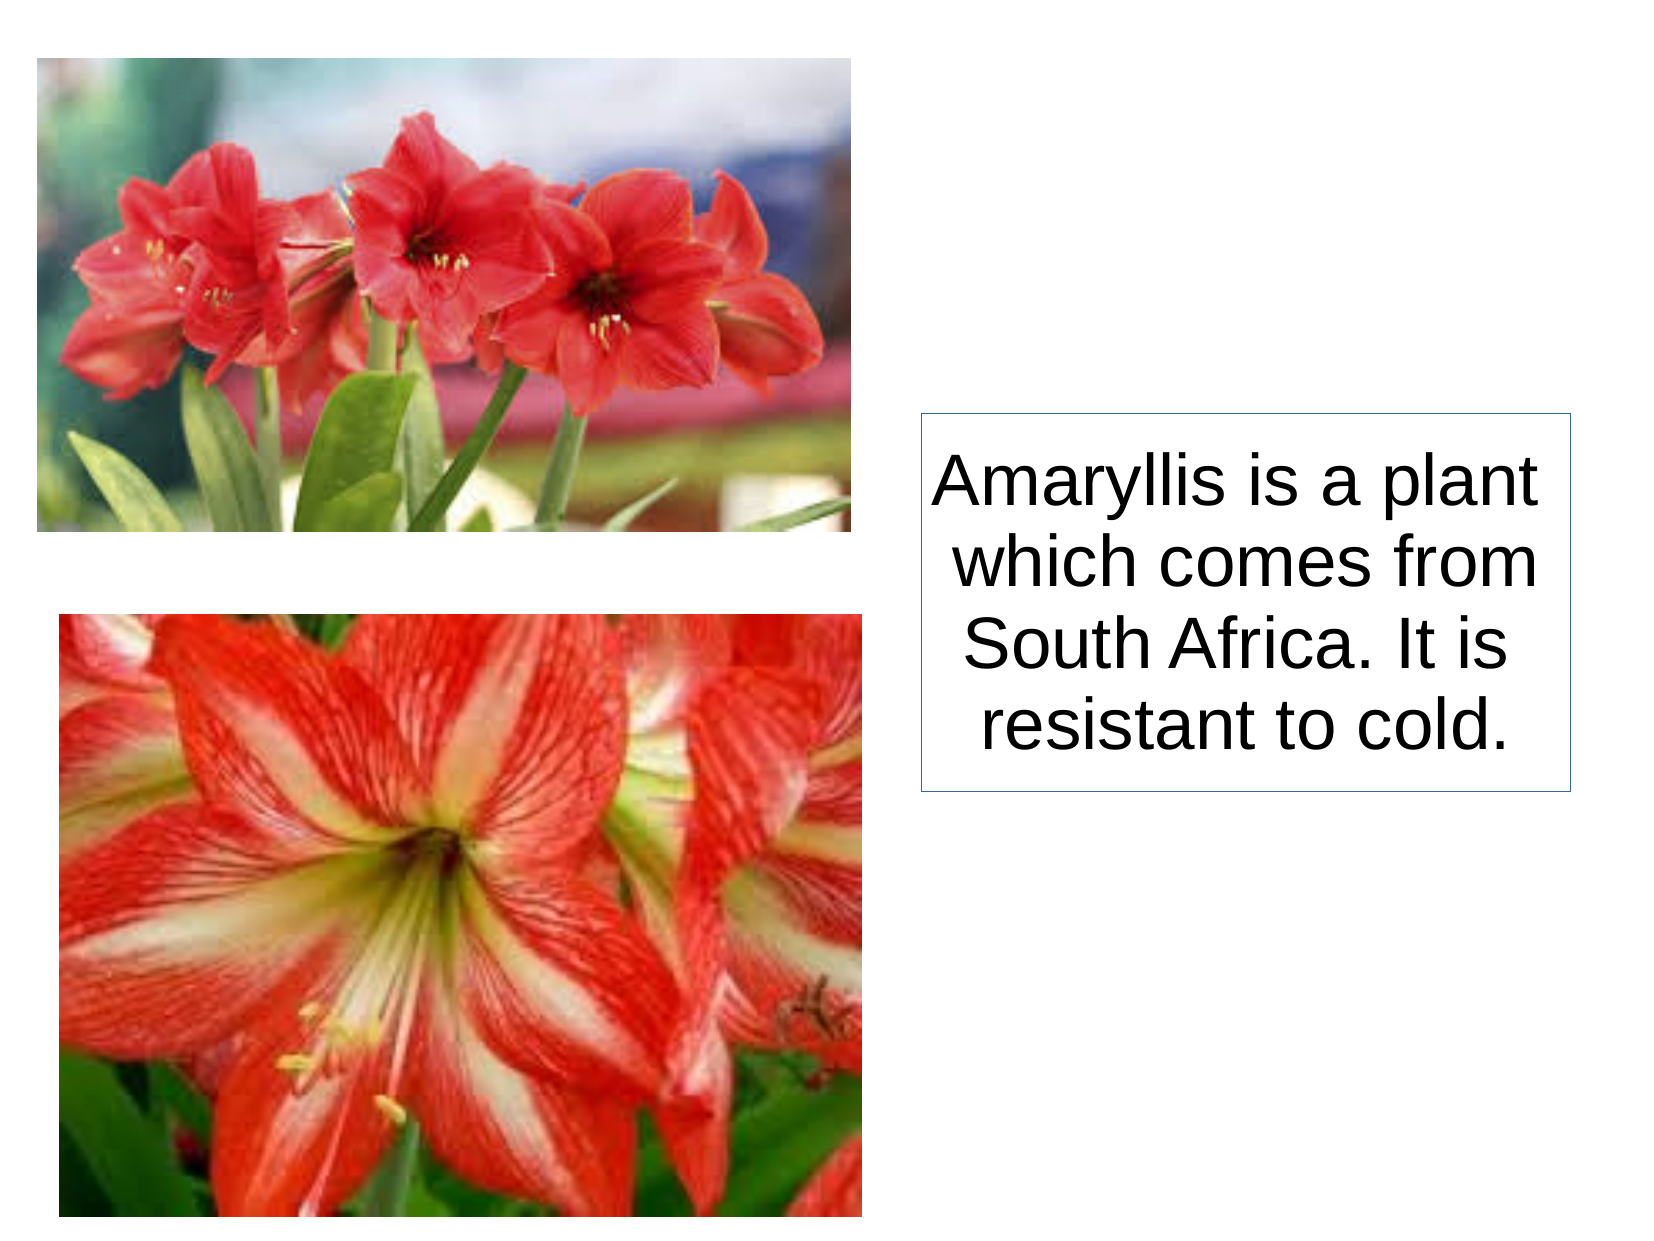

Amaryllis is a plant
which comes from
South Africa. It is
resistant to cold.